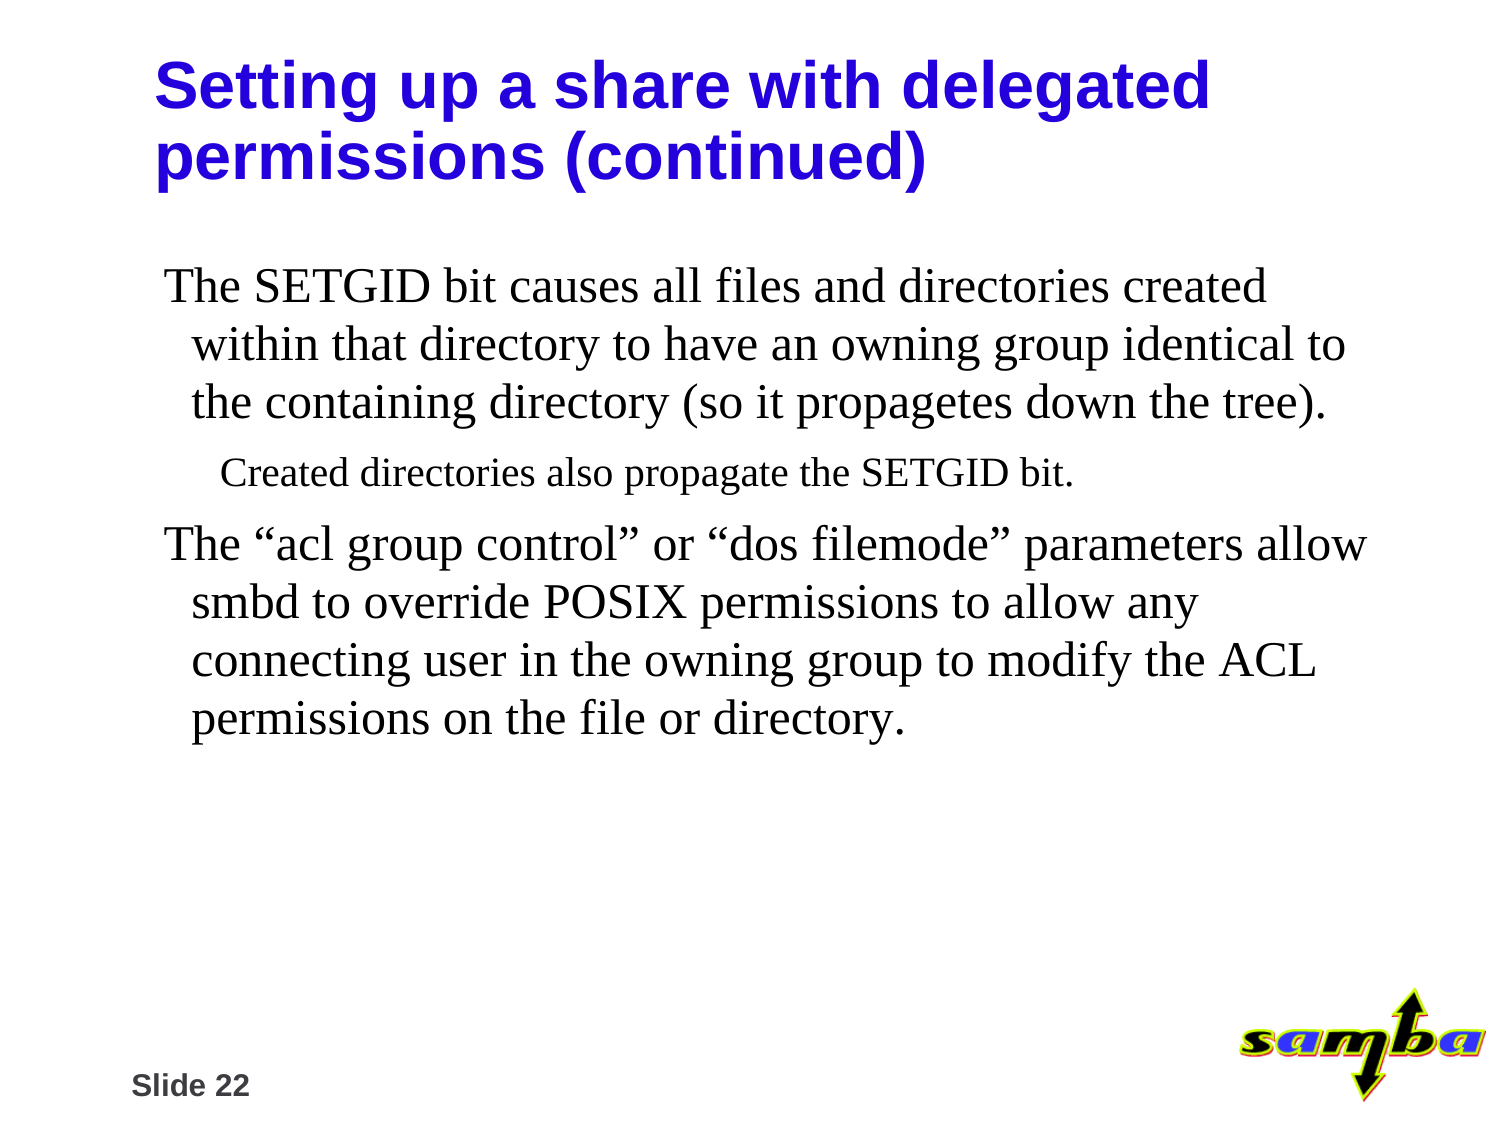

# Setting up a share with delegated permissions (continued)
The SETGID bit causes all files and directories created within that directory to have an owning group identical to the containing directory (so it propagetes down the tree).
Created directories also propagate the SETGID bit.
The “acl group control” or “dos filemode” parameters allow smbd to override POSIX permissions to allow any connecting user in the owning group to modify the ACL permissions on the file or directory.